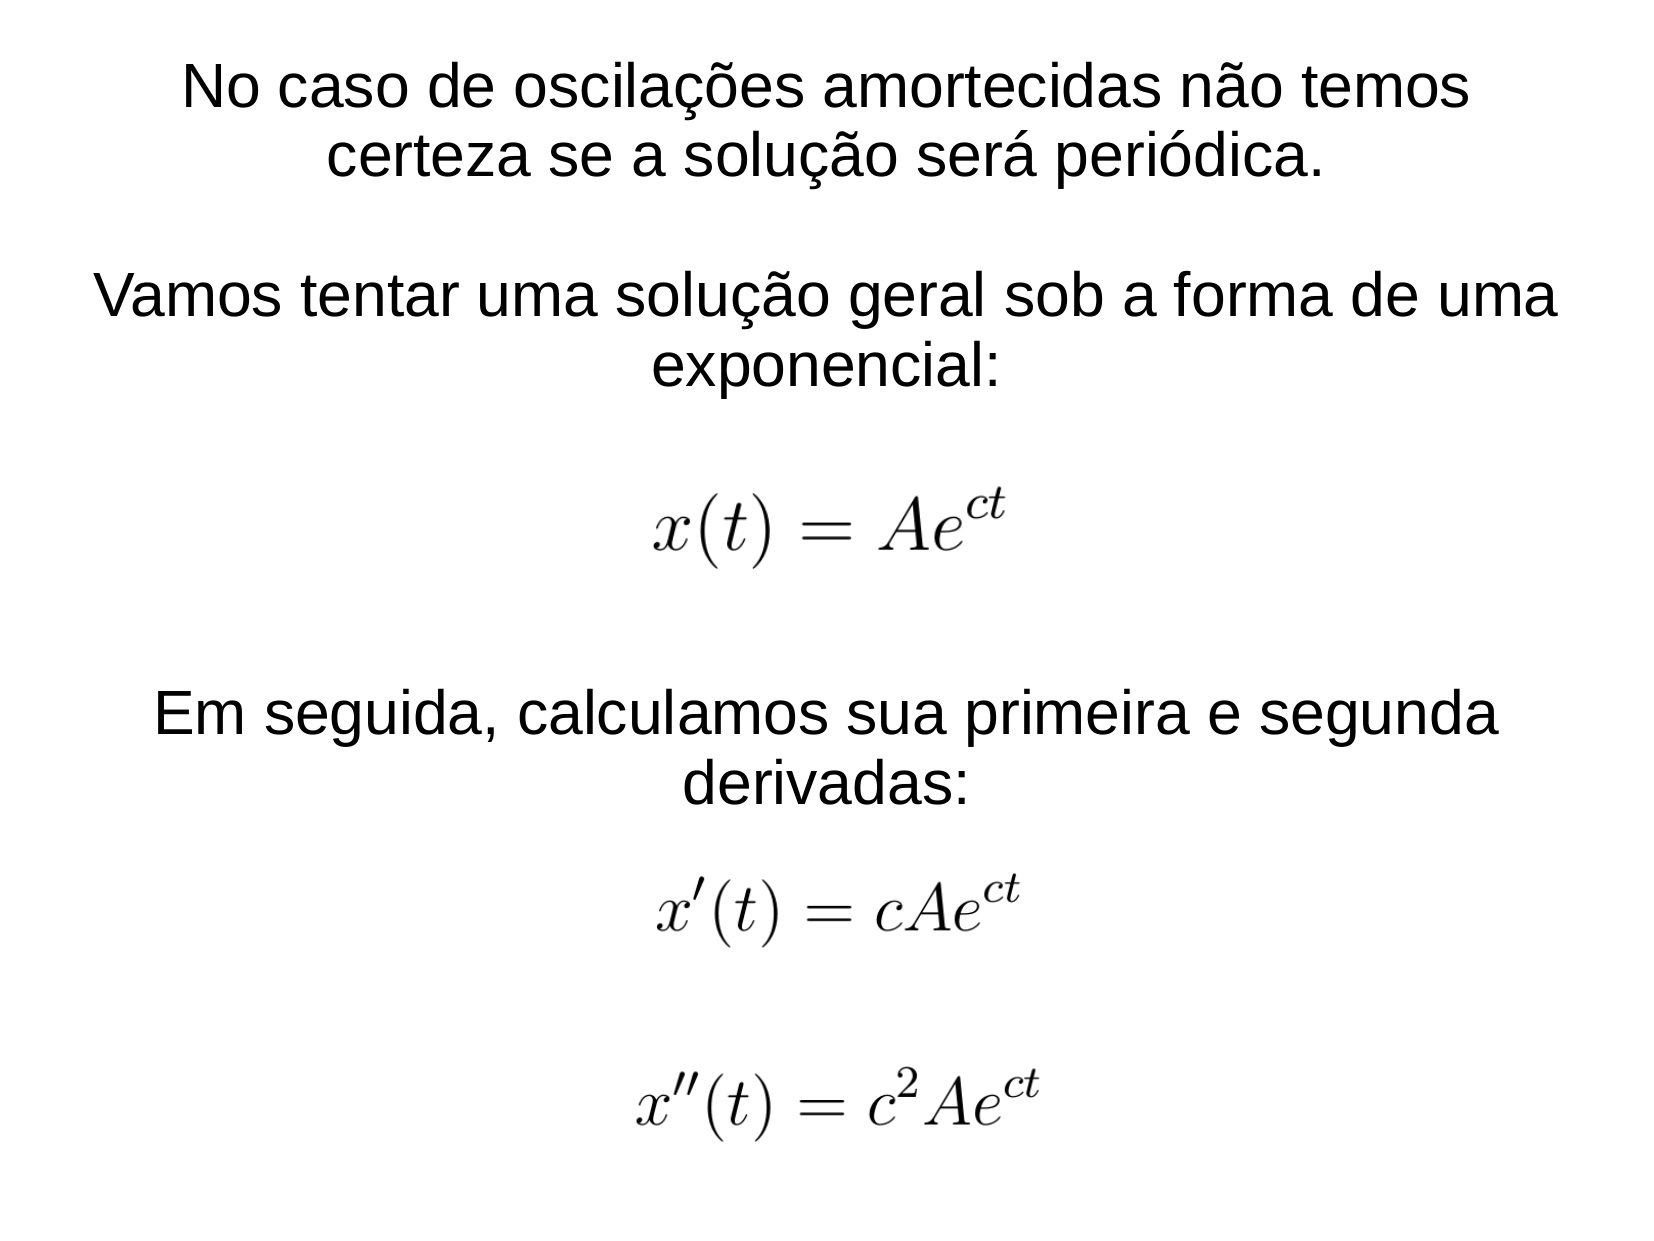

# No caso de oscilações amortecidas não temos certeza se a solução será periódica.
Vamos tentar uma solução geral sob a forma de uma exponencial:
Em seguida, calculamos sua primeira e segunda derivadas: